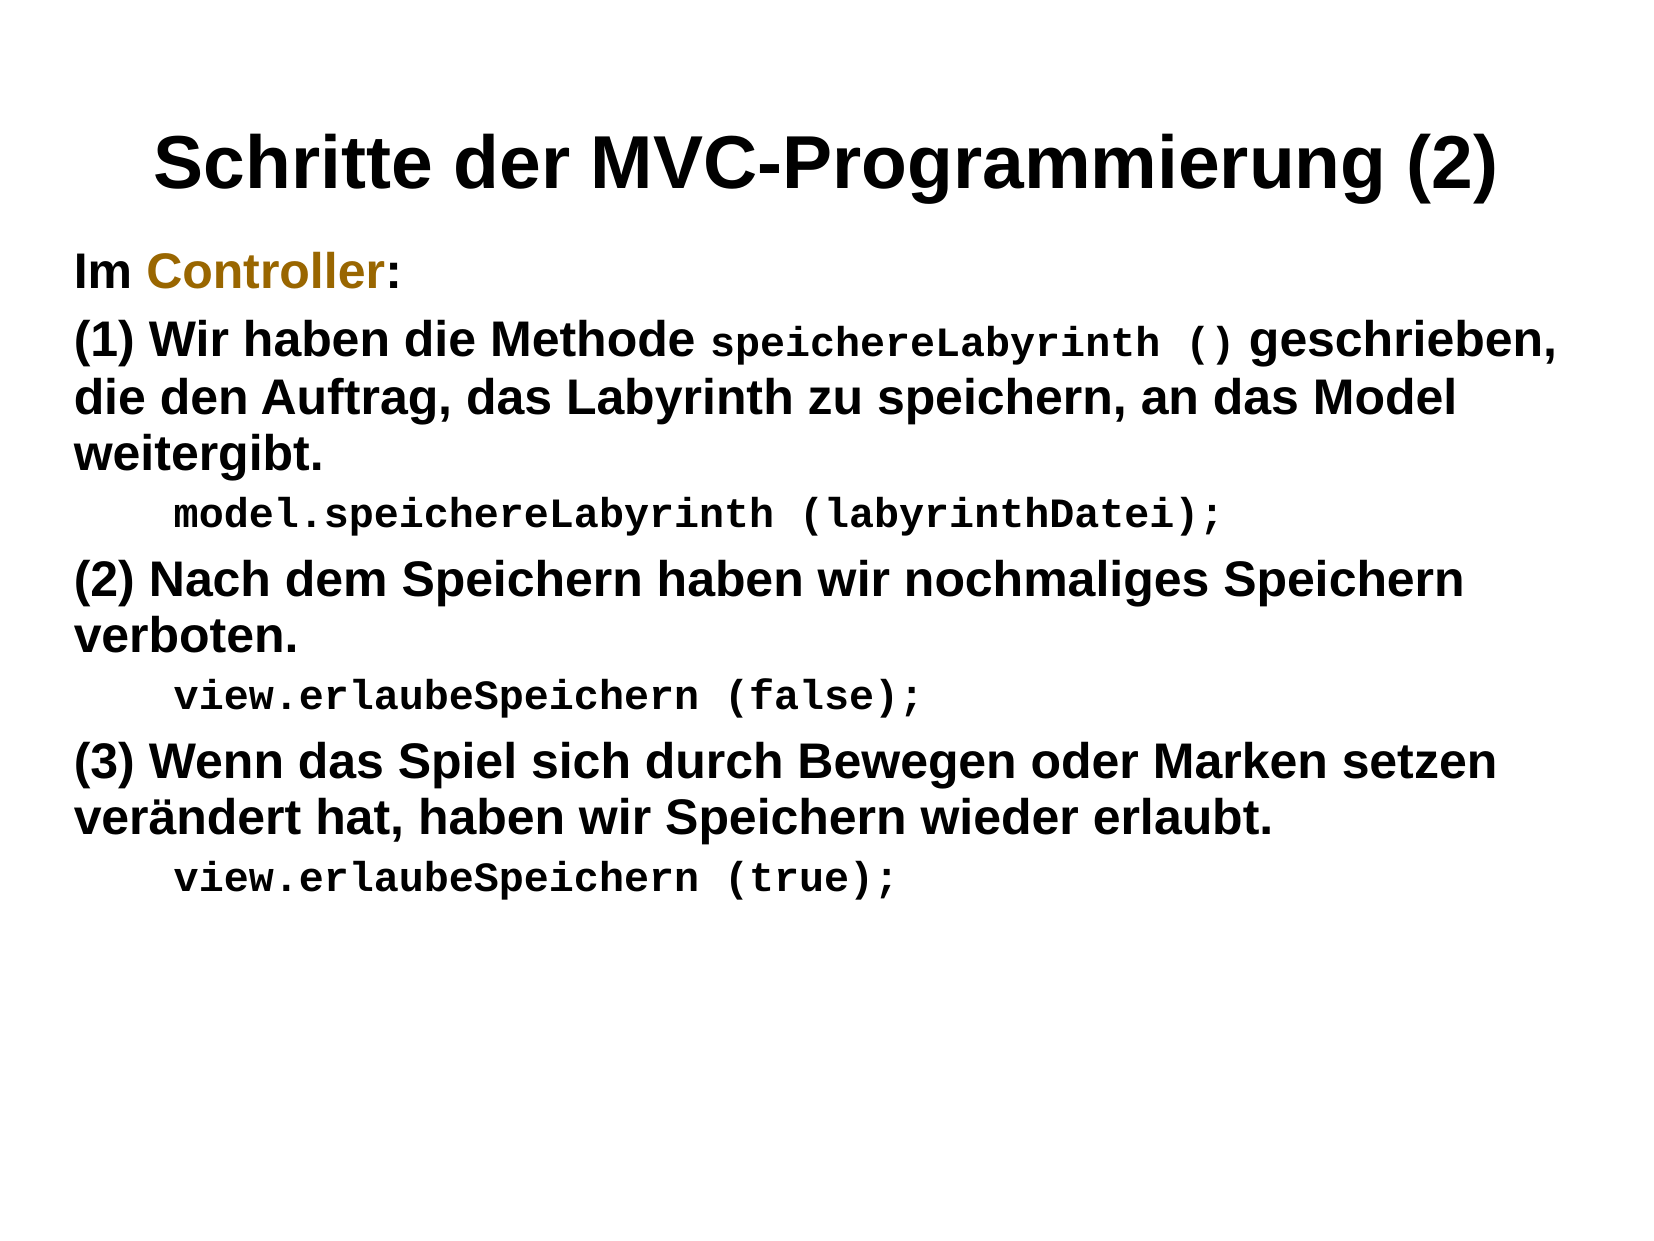

# Schritte der MVC-Programmierung (2)
Im Controller:
Wir haben die Methode speichereLabyrinth () geschrieben, die den Auftrag, das Labyrinth zu speichern, an das Model weitergibt.
 model.speichereLabyrinth (labyrinthDatei);
Nach dem Speichern haben wir nochmaliges Speichern verboten.
 view.erlaubeSpeichern (false);
Wenn das Spiel sich durch Bewegen oder Marken setzen verändert hat, haben wir Speichern wieder erlaubt.
 view.erlaubeSpeichern (true);